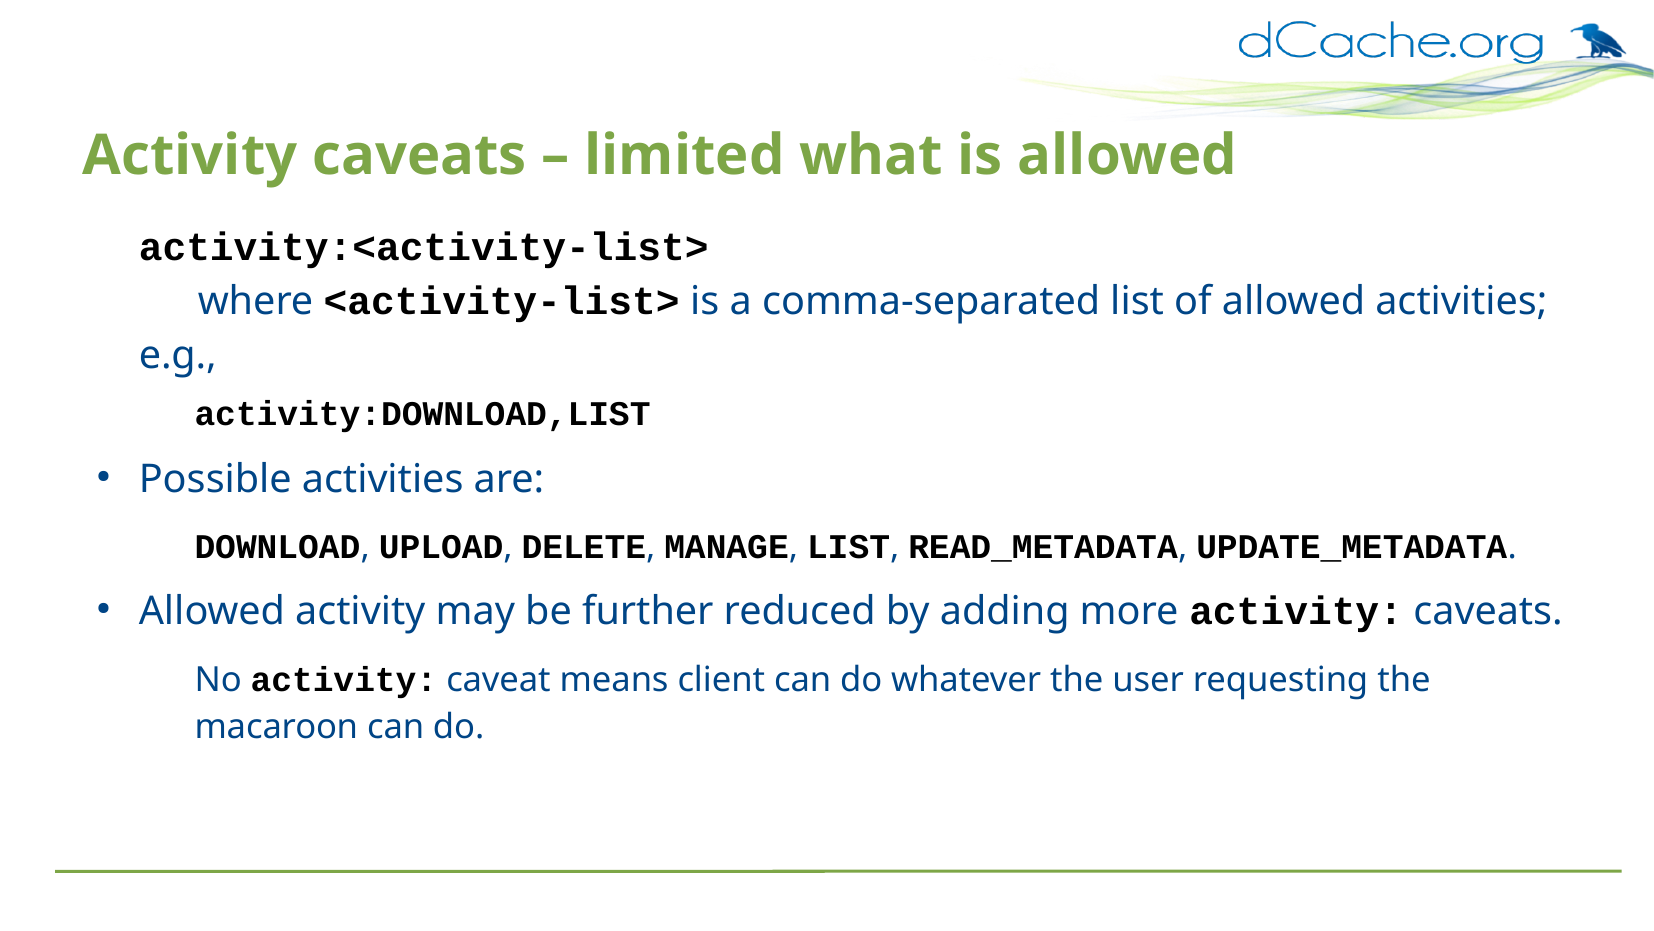

# Activity caveats – limited what is allowed
activity:<activity-list>
	where <activity-list> is a comma-separated list of allowed activities; e.g.,
activity:DOWNLOAD,LIST
Possible activities are:
DOWNLOAD, UPLOAD, DELETE, MANAGE, LIST, READ_METADATA, UPDATE_METADATA.
Allowed activity may be further reduced by adding more activity: caveats.
No activity: caveat means client can do whatever the user requesting the macaroon can do.